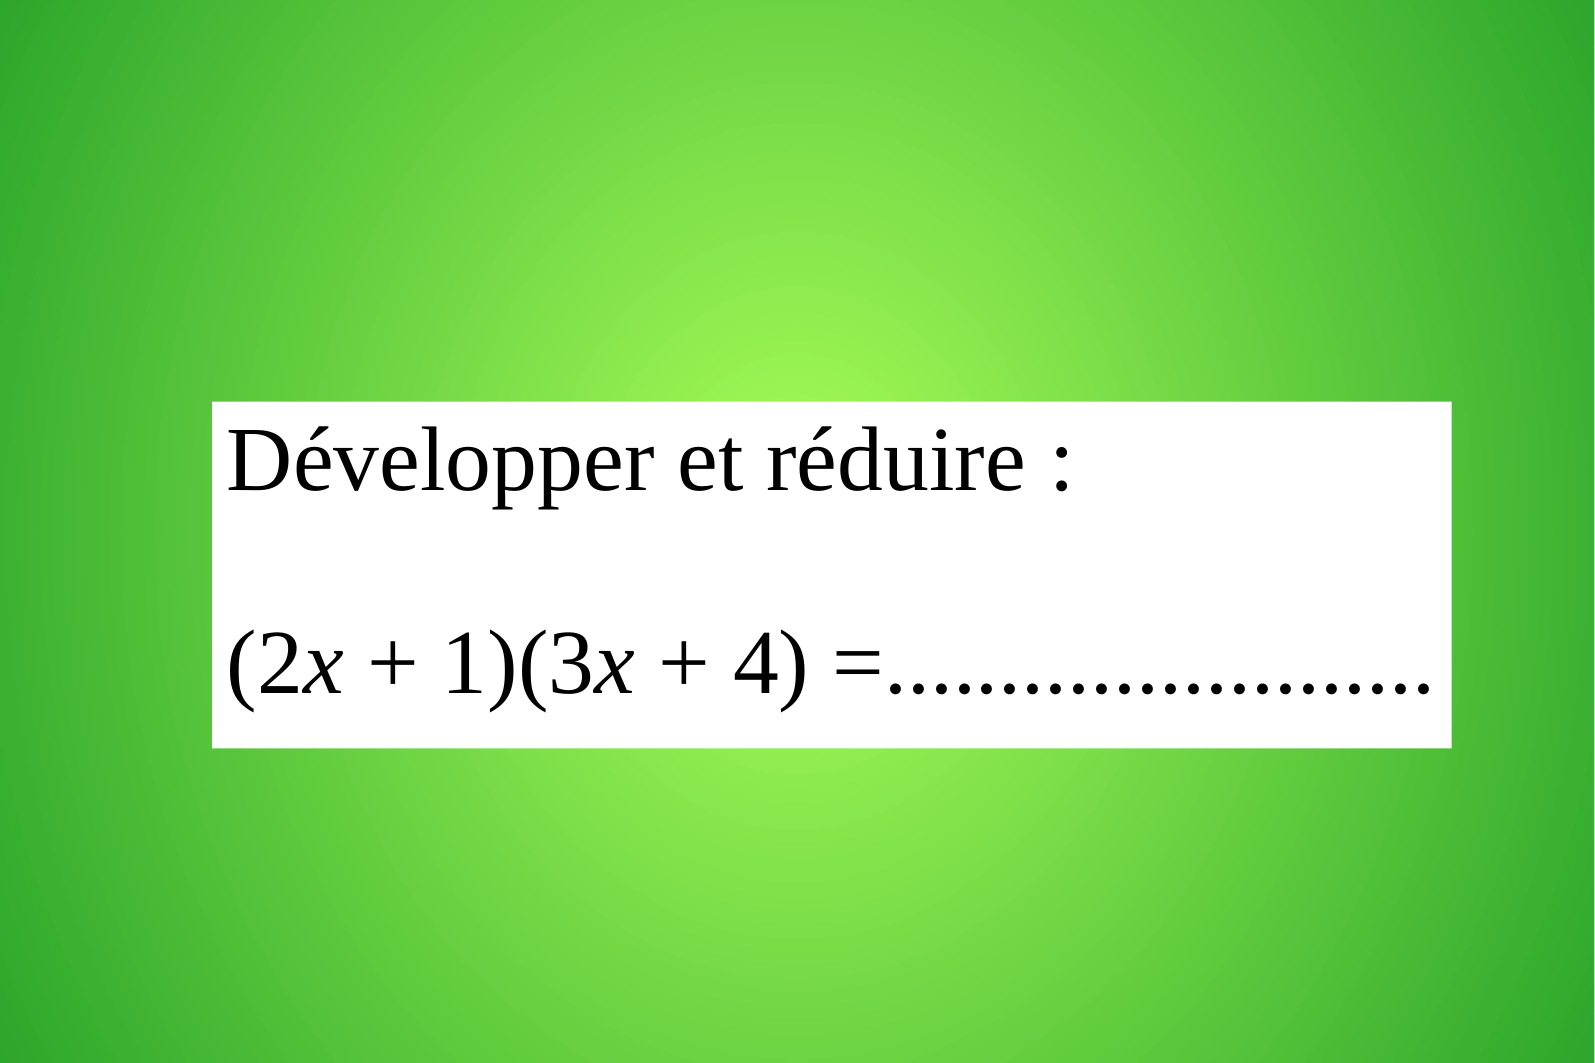

Développer et réduire :
(2x + 1)(3x + 4) =........................